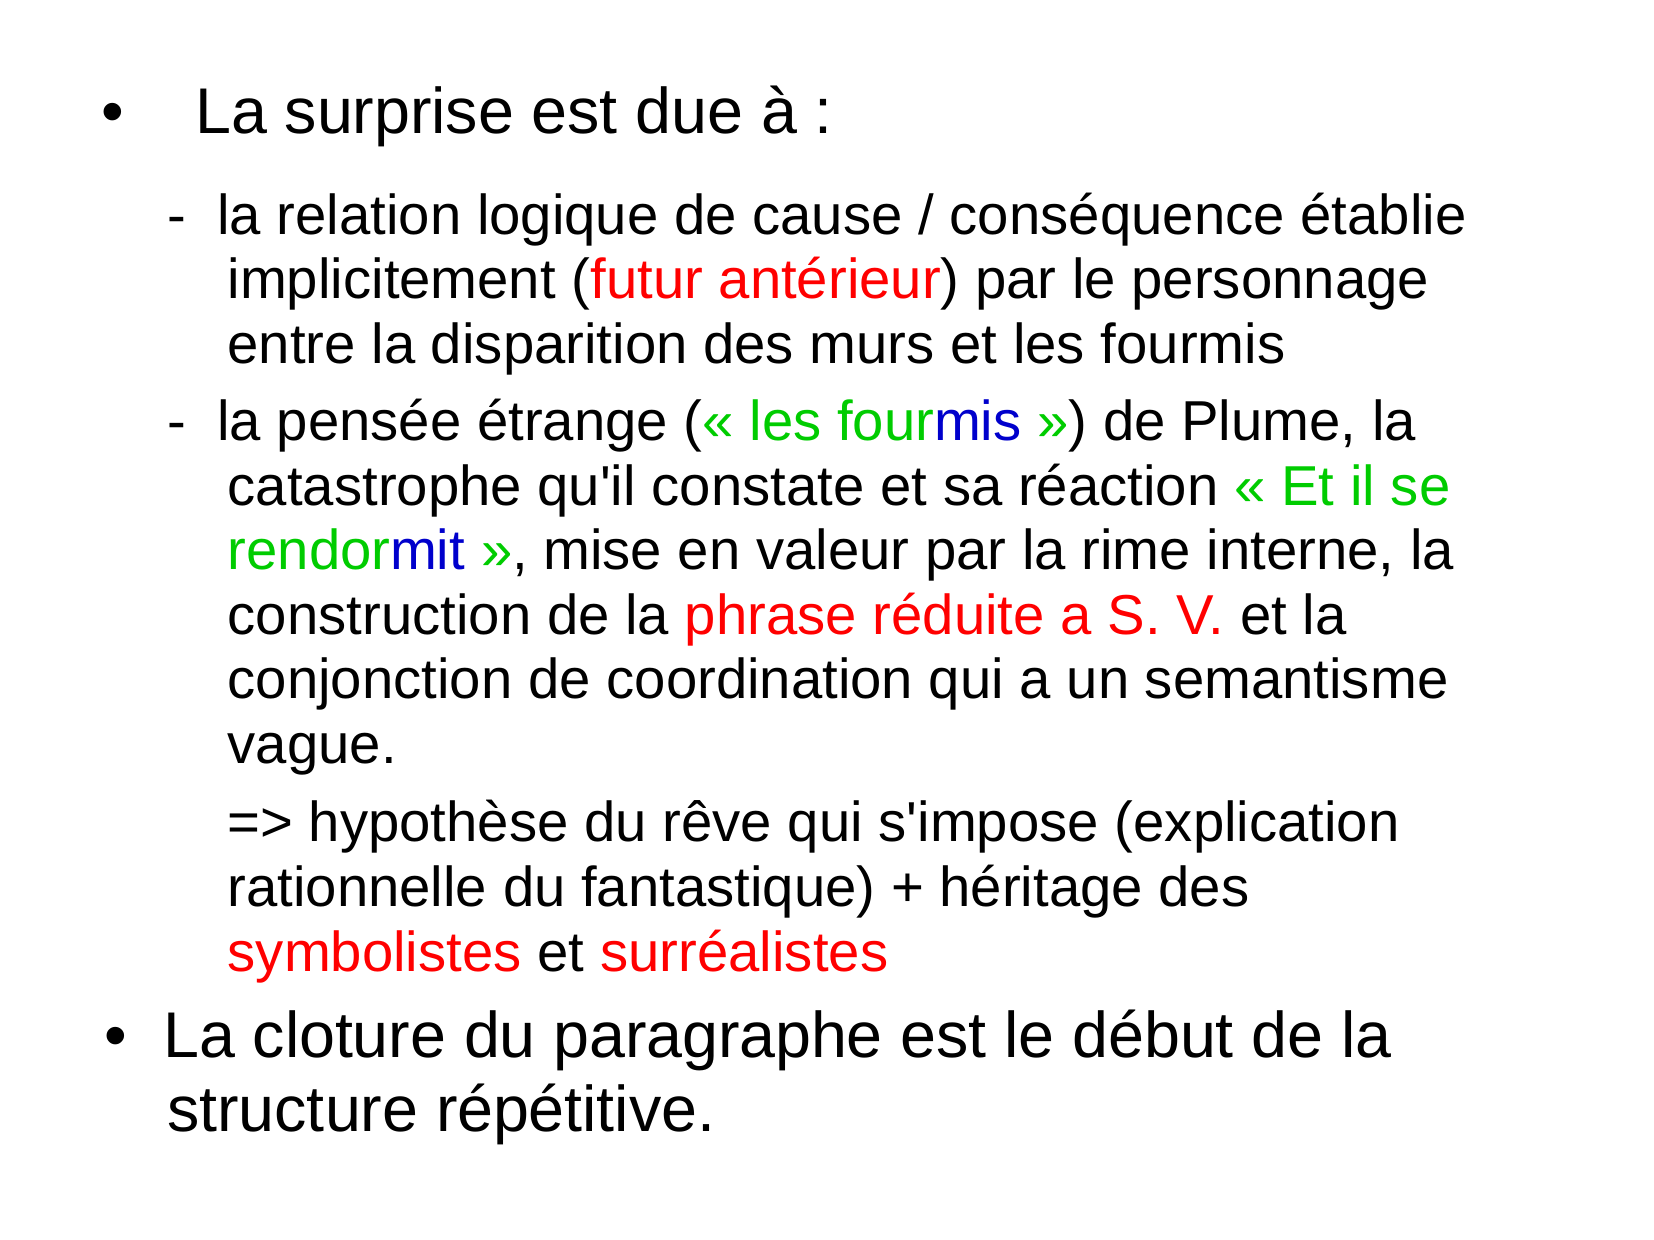

• La surprise est due à :
- la relation logique de cause / conséquence établie implicitement (futur antérieur) par le personnage entre la disparition des murs et les fourmis
- la pensée étrange (« les fourmis ») de Plume, la catastrophe qu'il constate et sa réaction « Et il se rendormit », mise en valeur par la rime interne, la construction de la phrase réduite a S. V. et la conjonction de coordination qui a un semantisme vague.
=> hypothèse du rêve qui s'impose (explication rationnelle du fantastique) + héritage des symbolistes et surréalistes
• La cloture du paragraphe est le début de la structure répétitive.